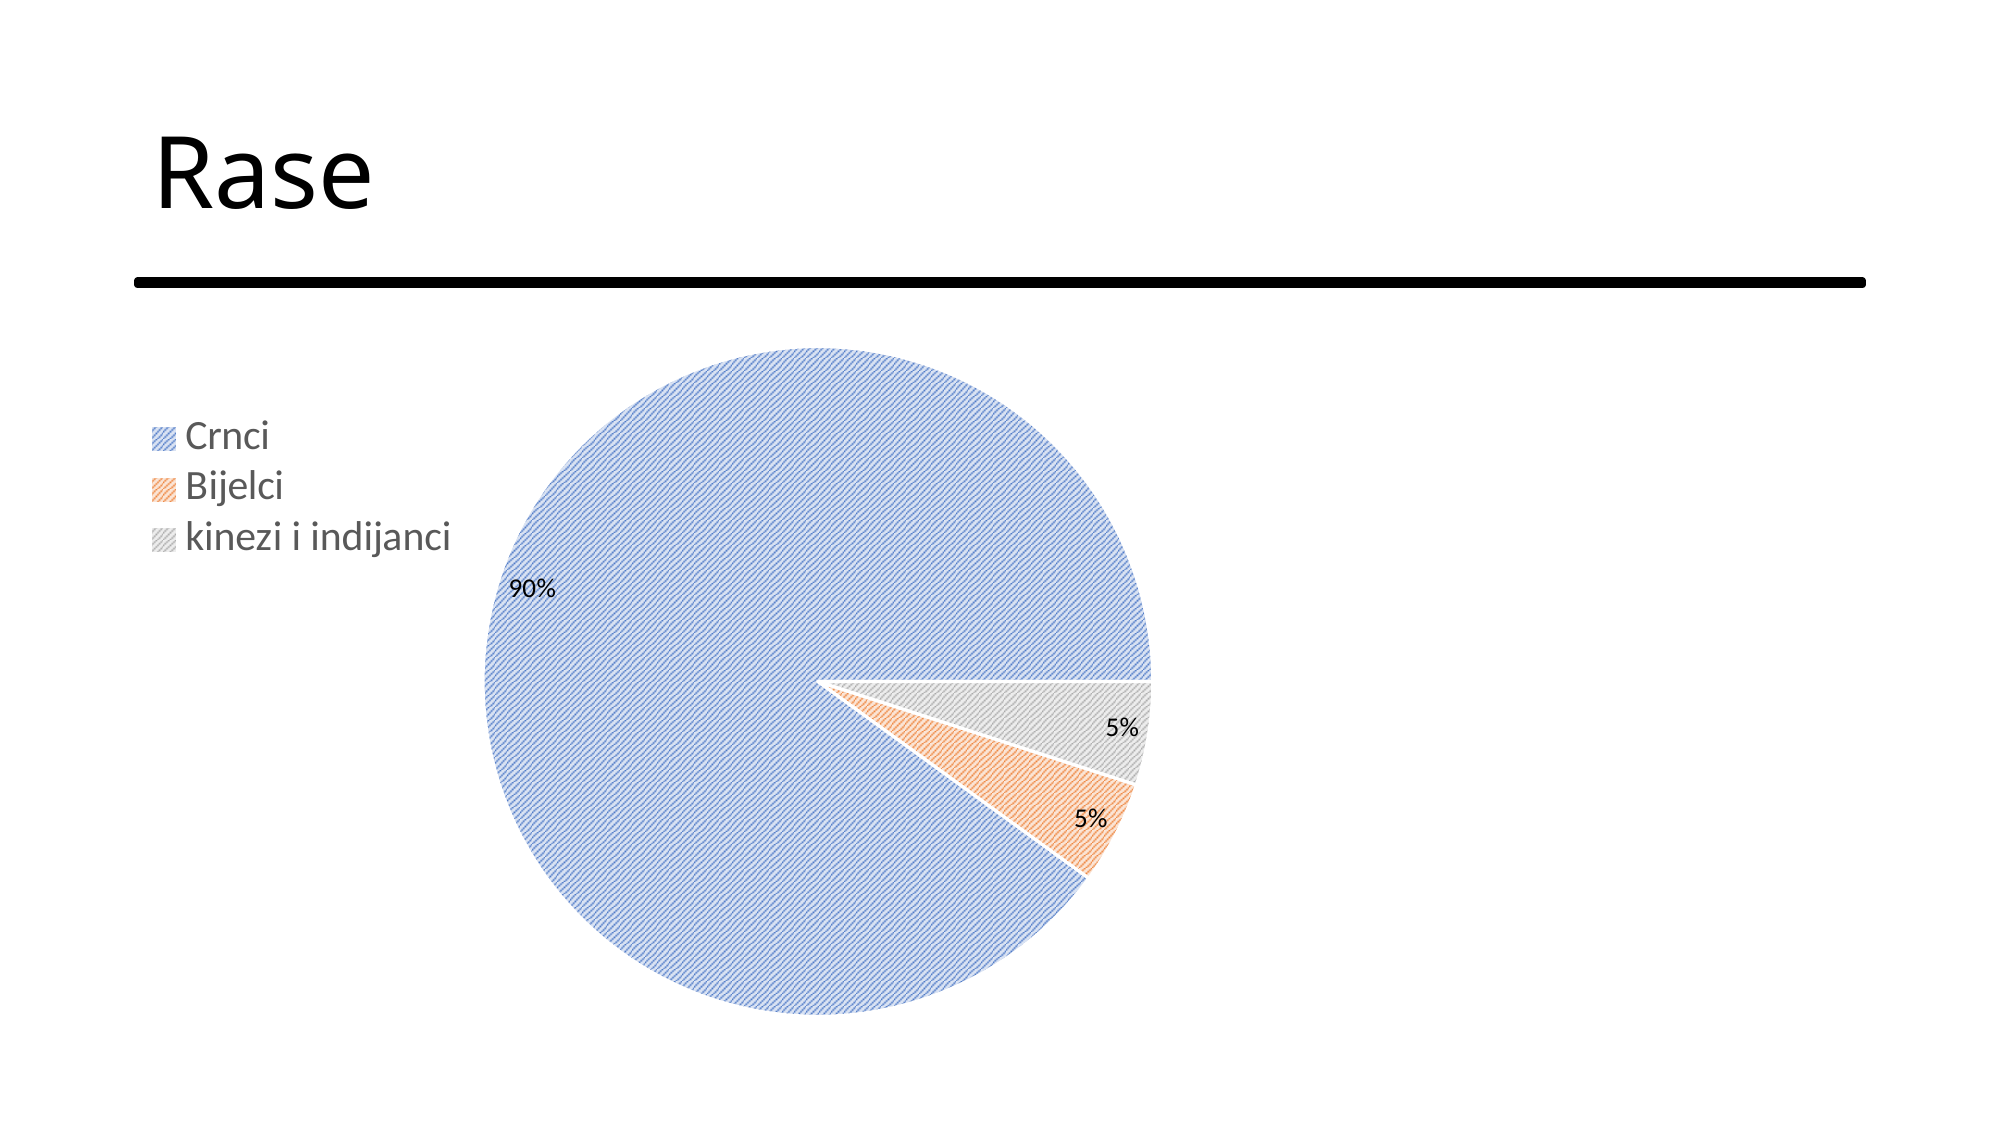

# Rase
### Chart
| Category | Skup1 |
|---|---|
| Crnci | 0.9 |
| Bijelci | 0.05 |
| kinezi i indijanci | 0.05 |